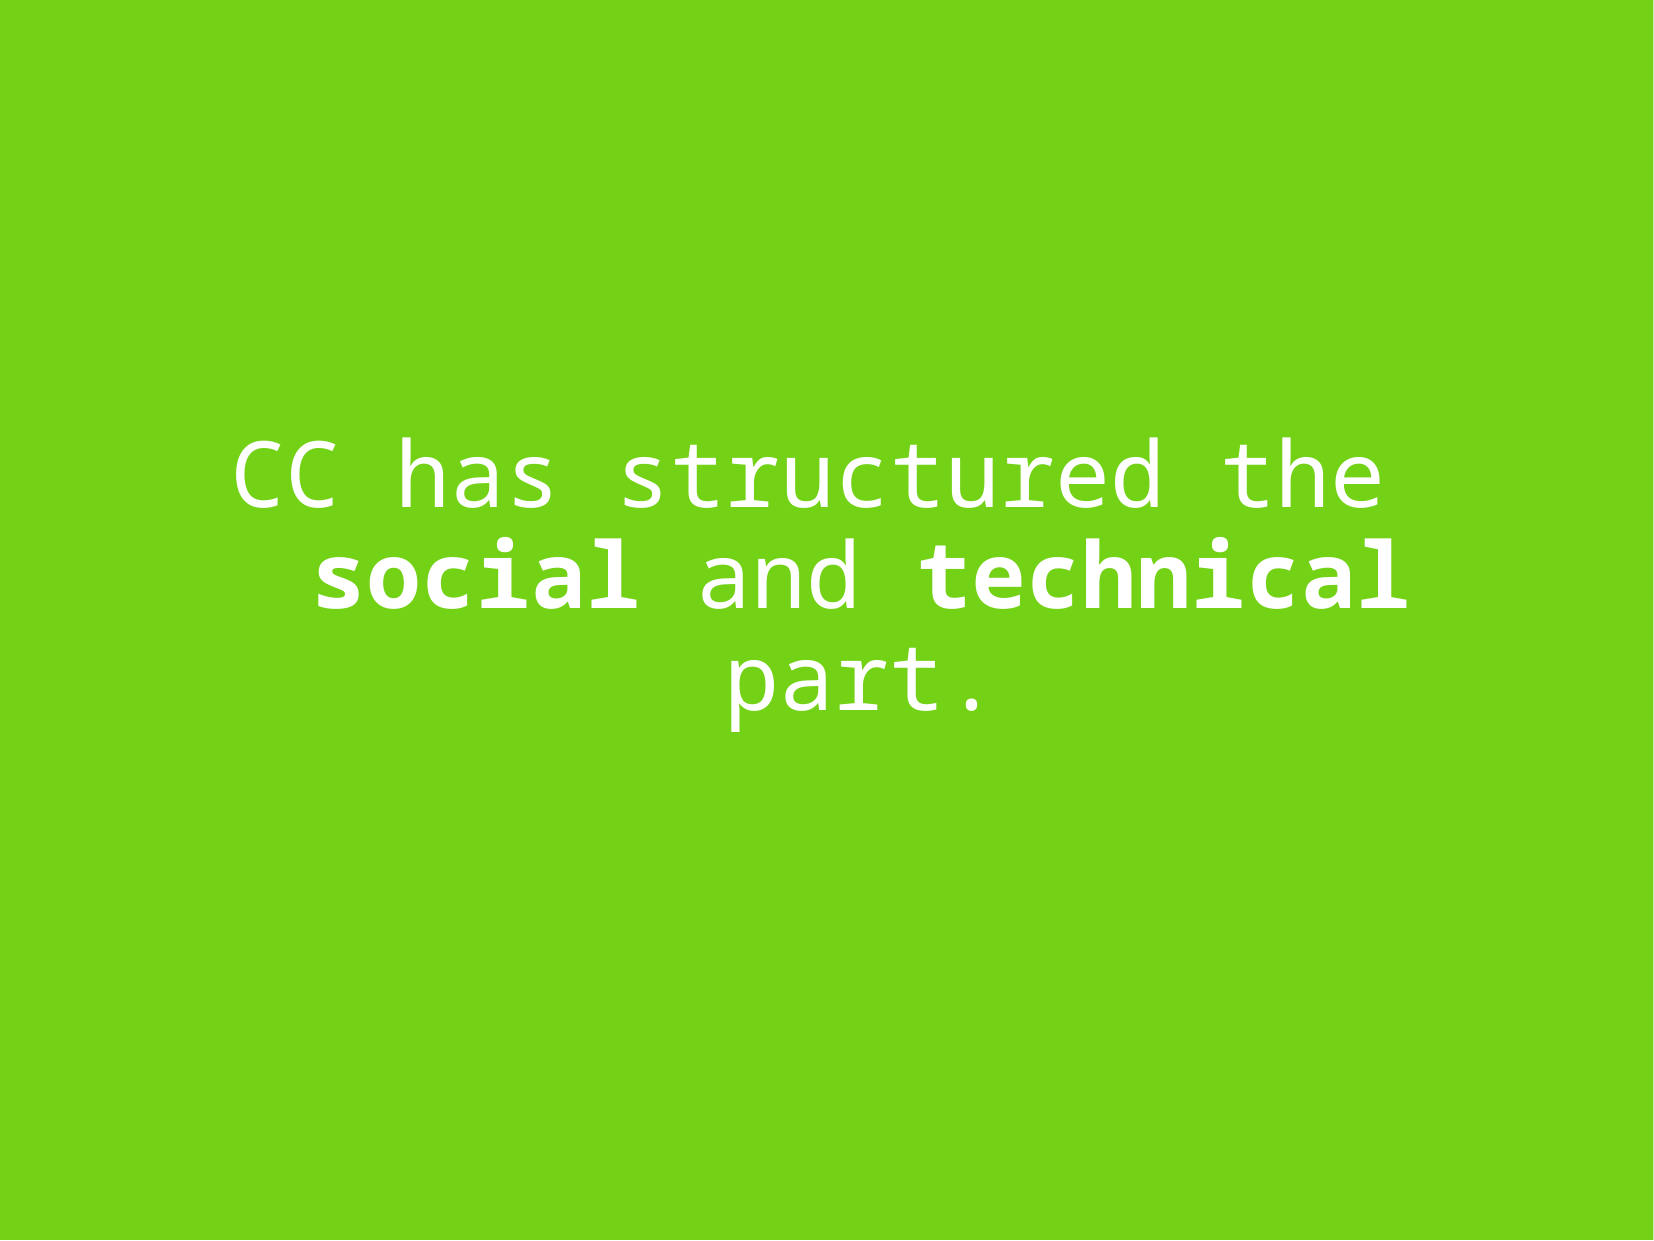

# CC has structured the social and technical part.